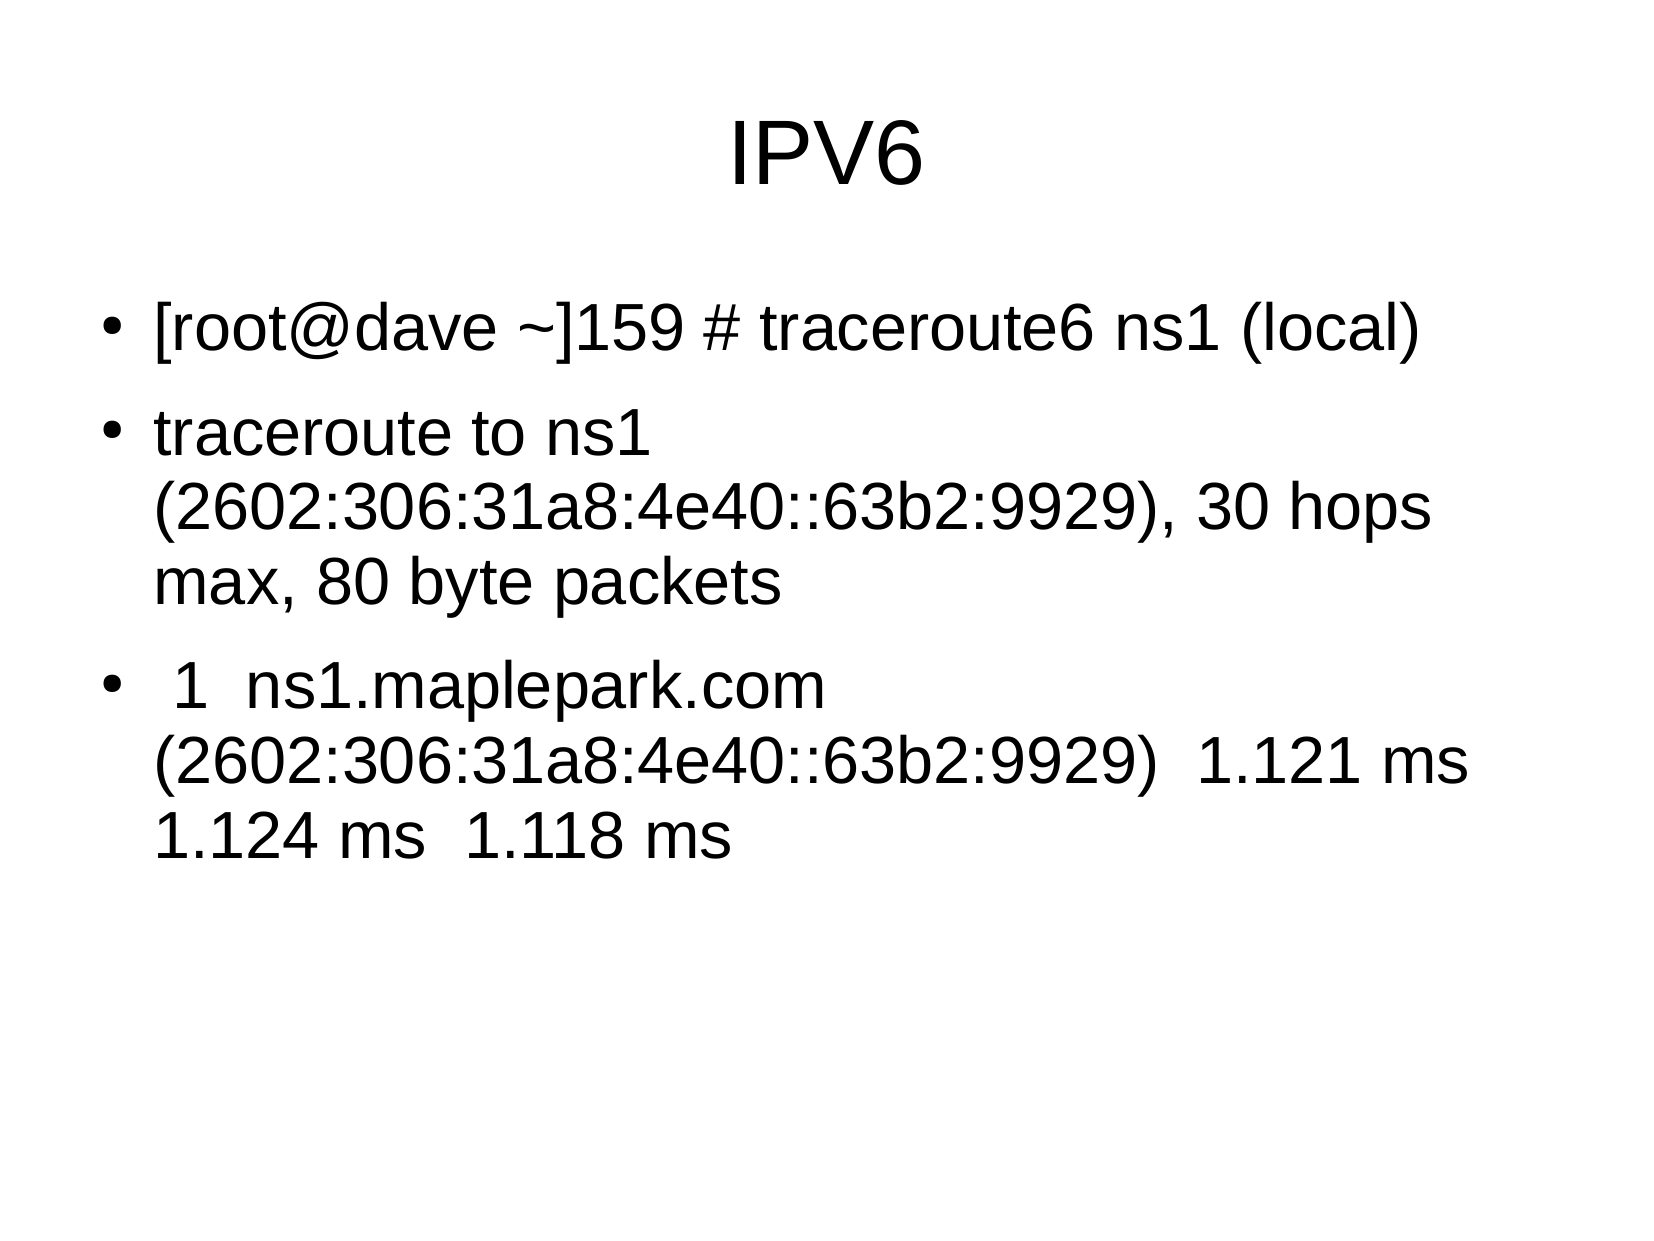

# IPV6
[root@dave ~]159 # traceroute6 ns1 (local)
traceroute to ns1 (2602:306:31a8:4e40::63b2:9929), 30 hops max, 80 byte packets
 1 ns1.maplepark.com (2602:306:31a8:4e40::63b2:9929) 1.121 ms 1.124 ms 1.118 ms